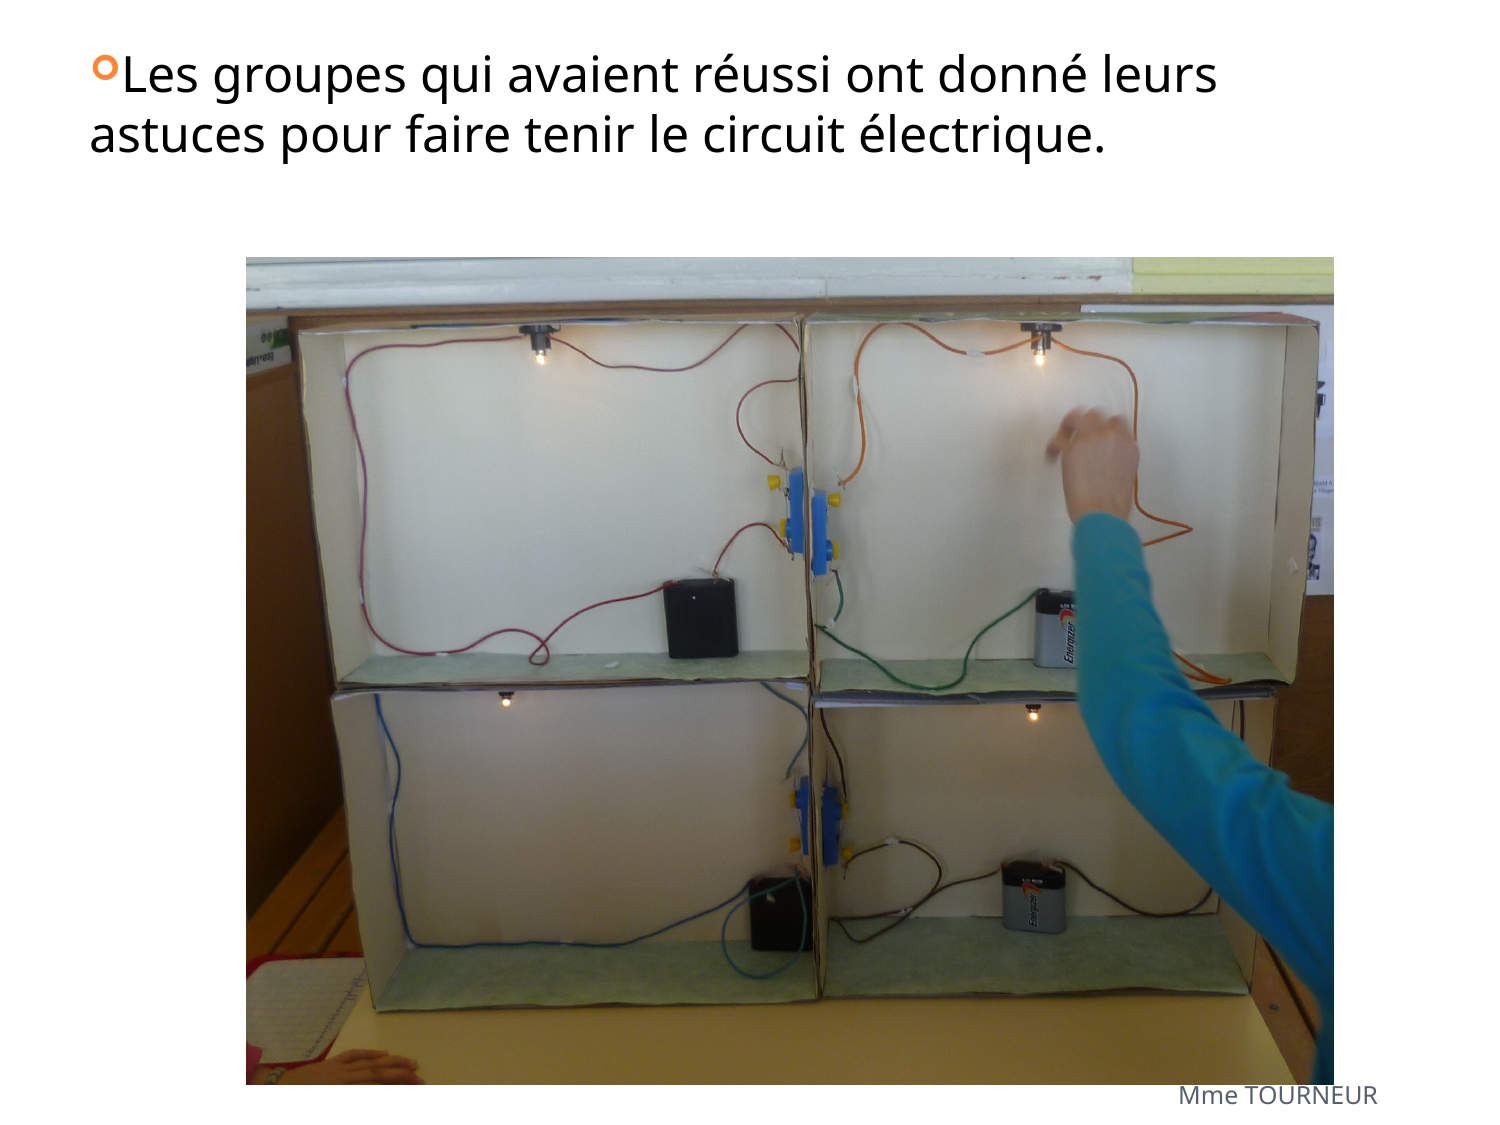

# Les groupes qui avaient réussi ont donné leurs astuces pour faire tenir le circuit électrique.
Mme TOURNEUR